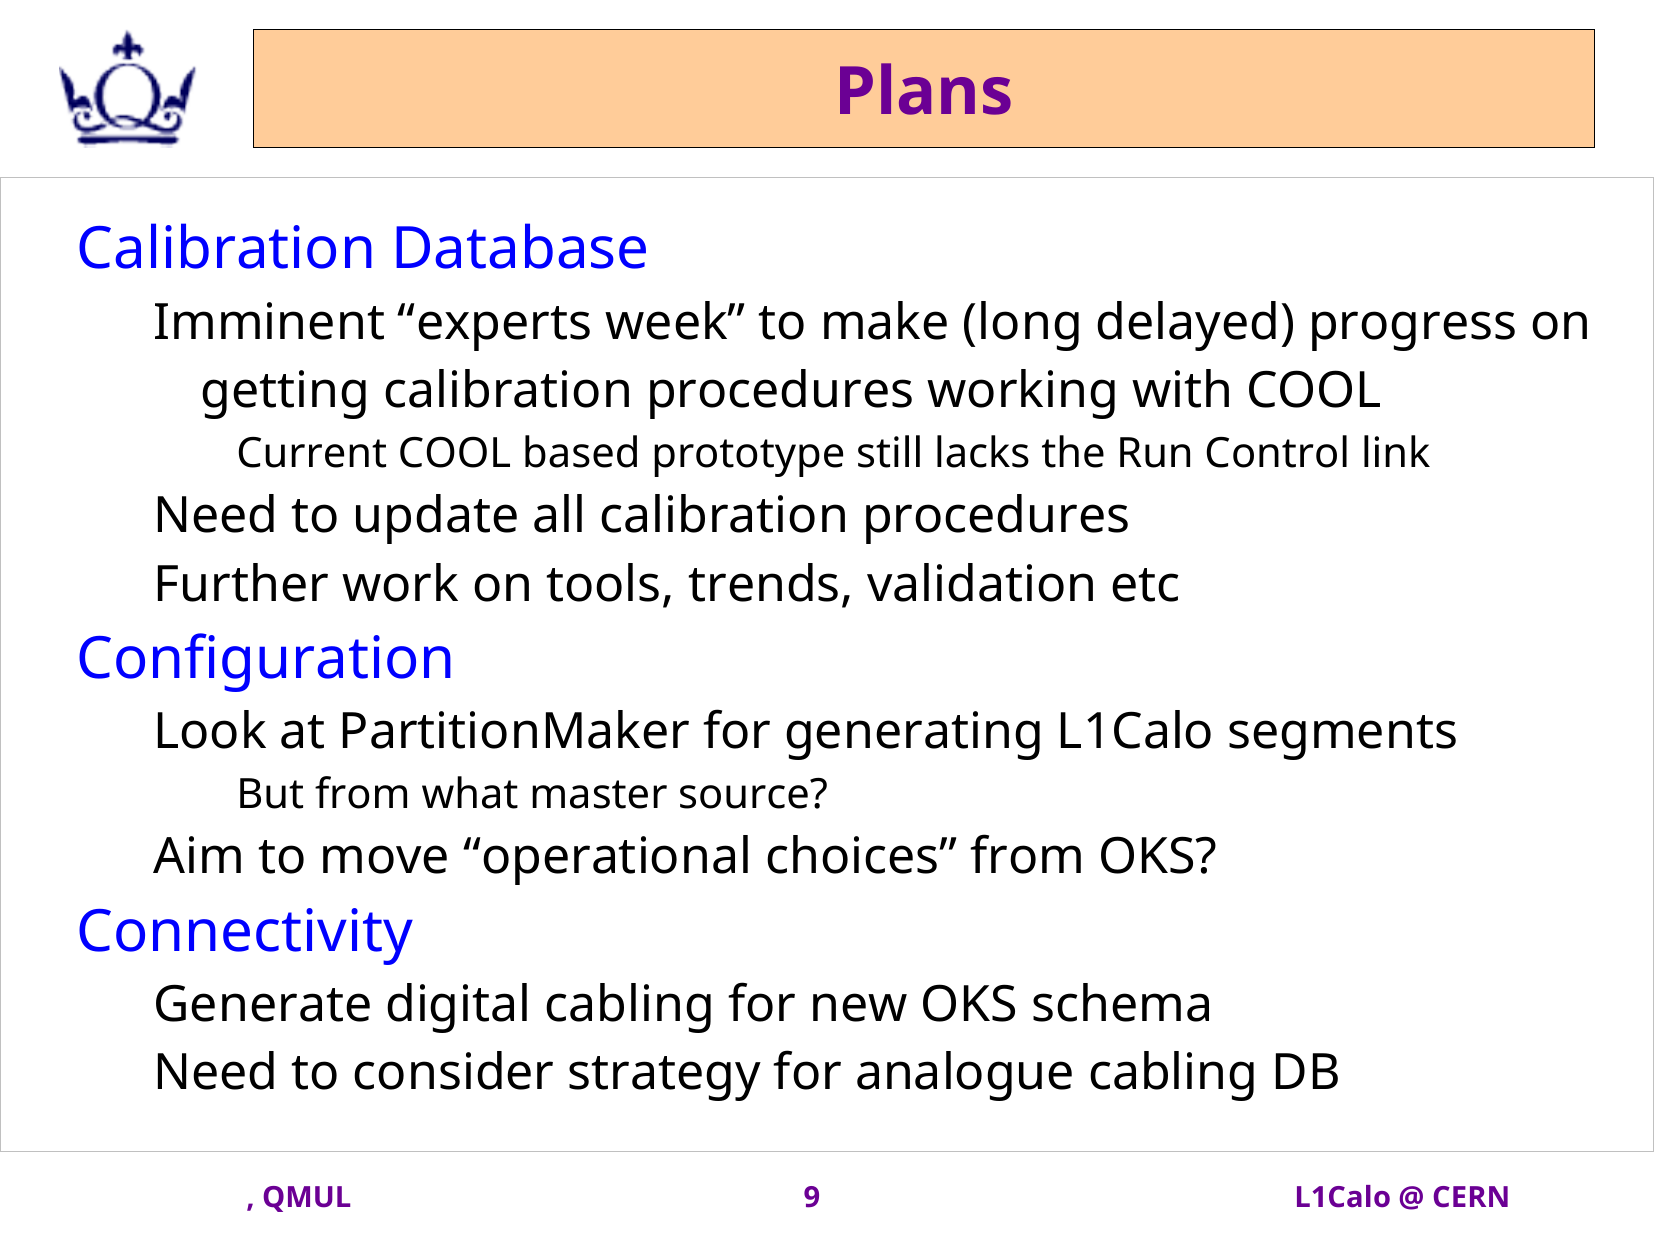

# Plans
Calibration Database
Imminent “experts week” to make (long delayed) progress on getting calibration procedures working with COOL
Current COOL based prototype still lacks the Run Control link
Need to update all calibration procedures
Further work on tools, trends, validation etc
Configuration
Look at PartitionMaker for generating L1Calo segments
But from what master source?
Aim to move “operational choices” from OKS?
Connectivity
Generate digital cabling for new OKS schema
Need to consider strategy for analogue cabling DB